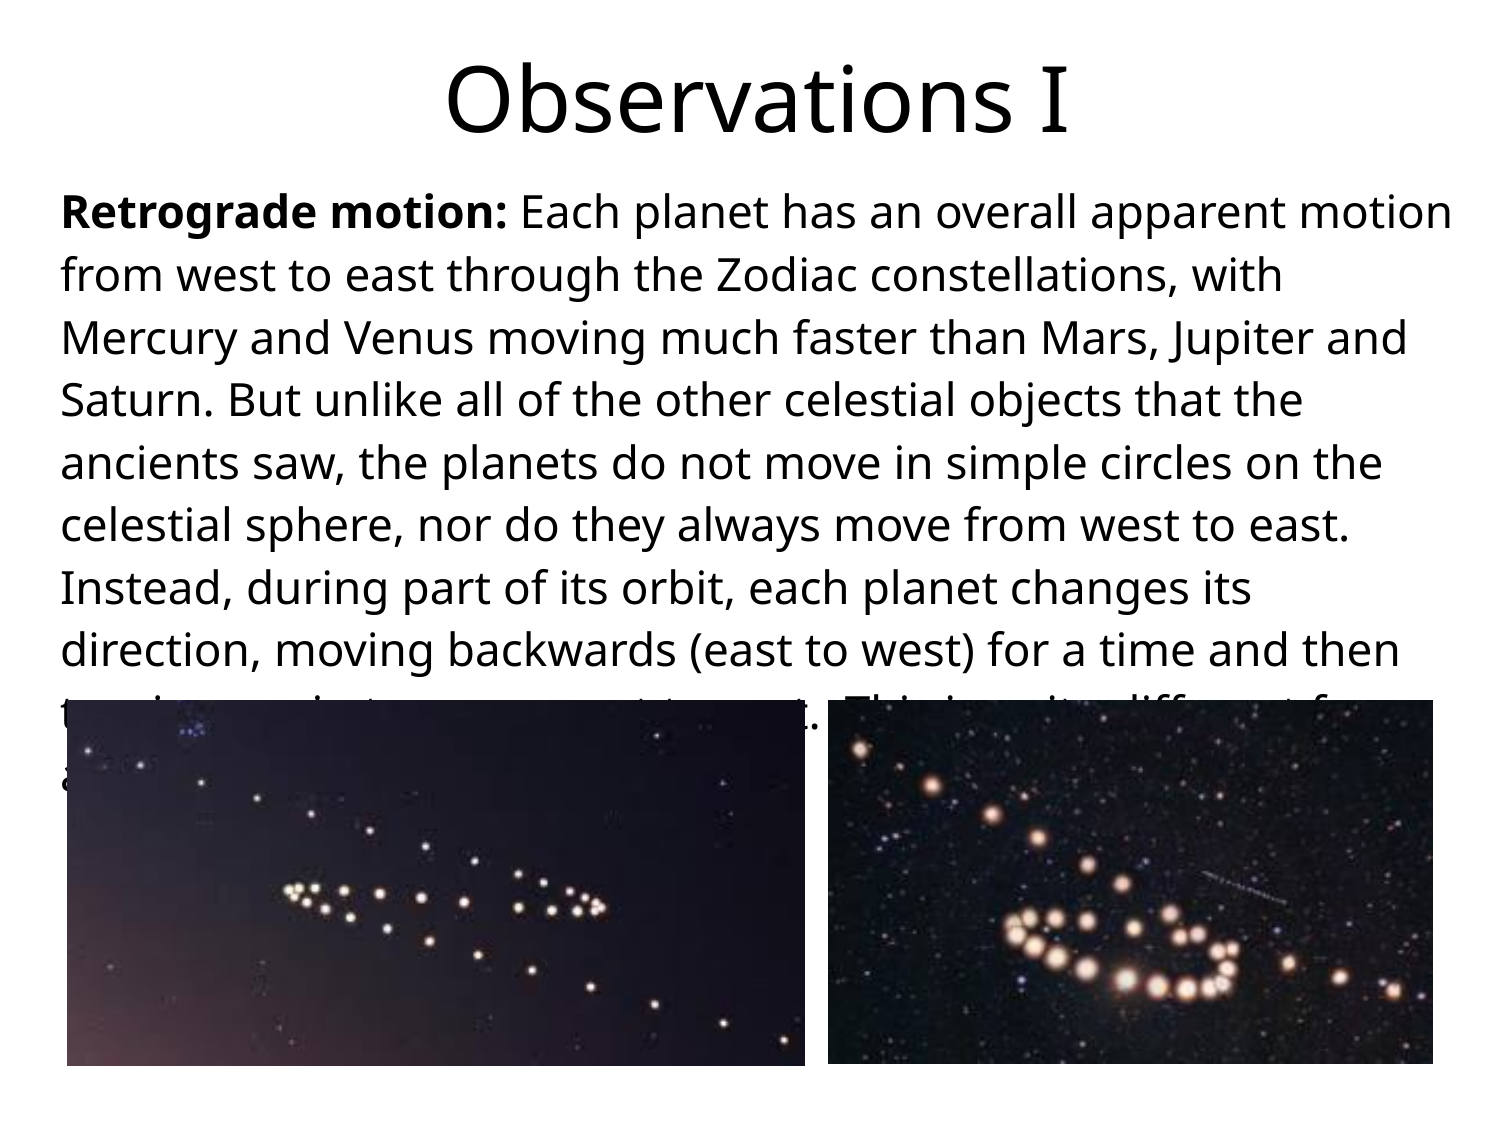

# Observations I
Retrograde motion: Each planet has an overall apparent motion from west to east through the Zodiac constellations, with Mercury and Venus moving much faster than Mars, Jupiter and Saturn. But unlike all of the other celestial objects that the ancients saw, the planets do not move in simple circles on the celestial sphere, nor do they always move from west to east. Instead, during part of its orbit, each planet changes its direction, moving backwards (east to west) for a time and then turning again to move west to east. This is quite different from all other objects in the sky!